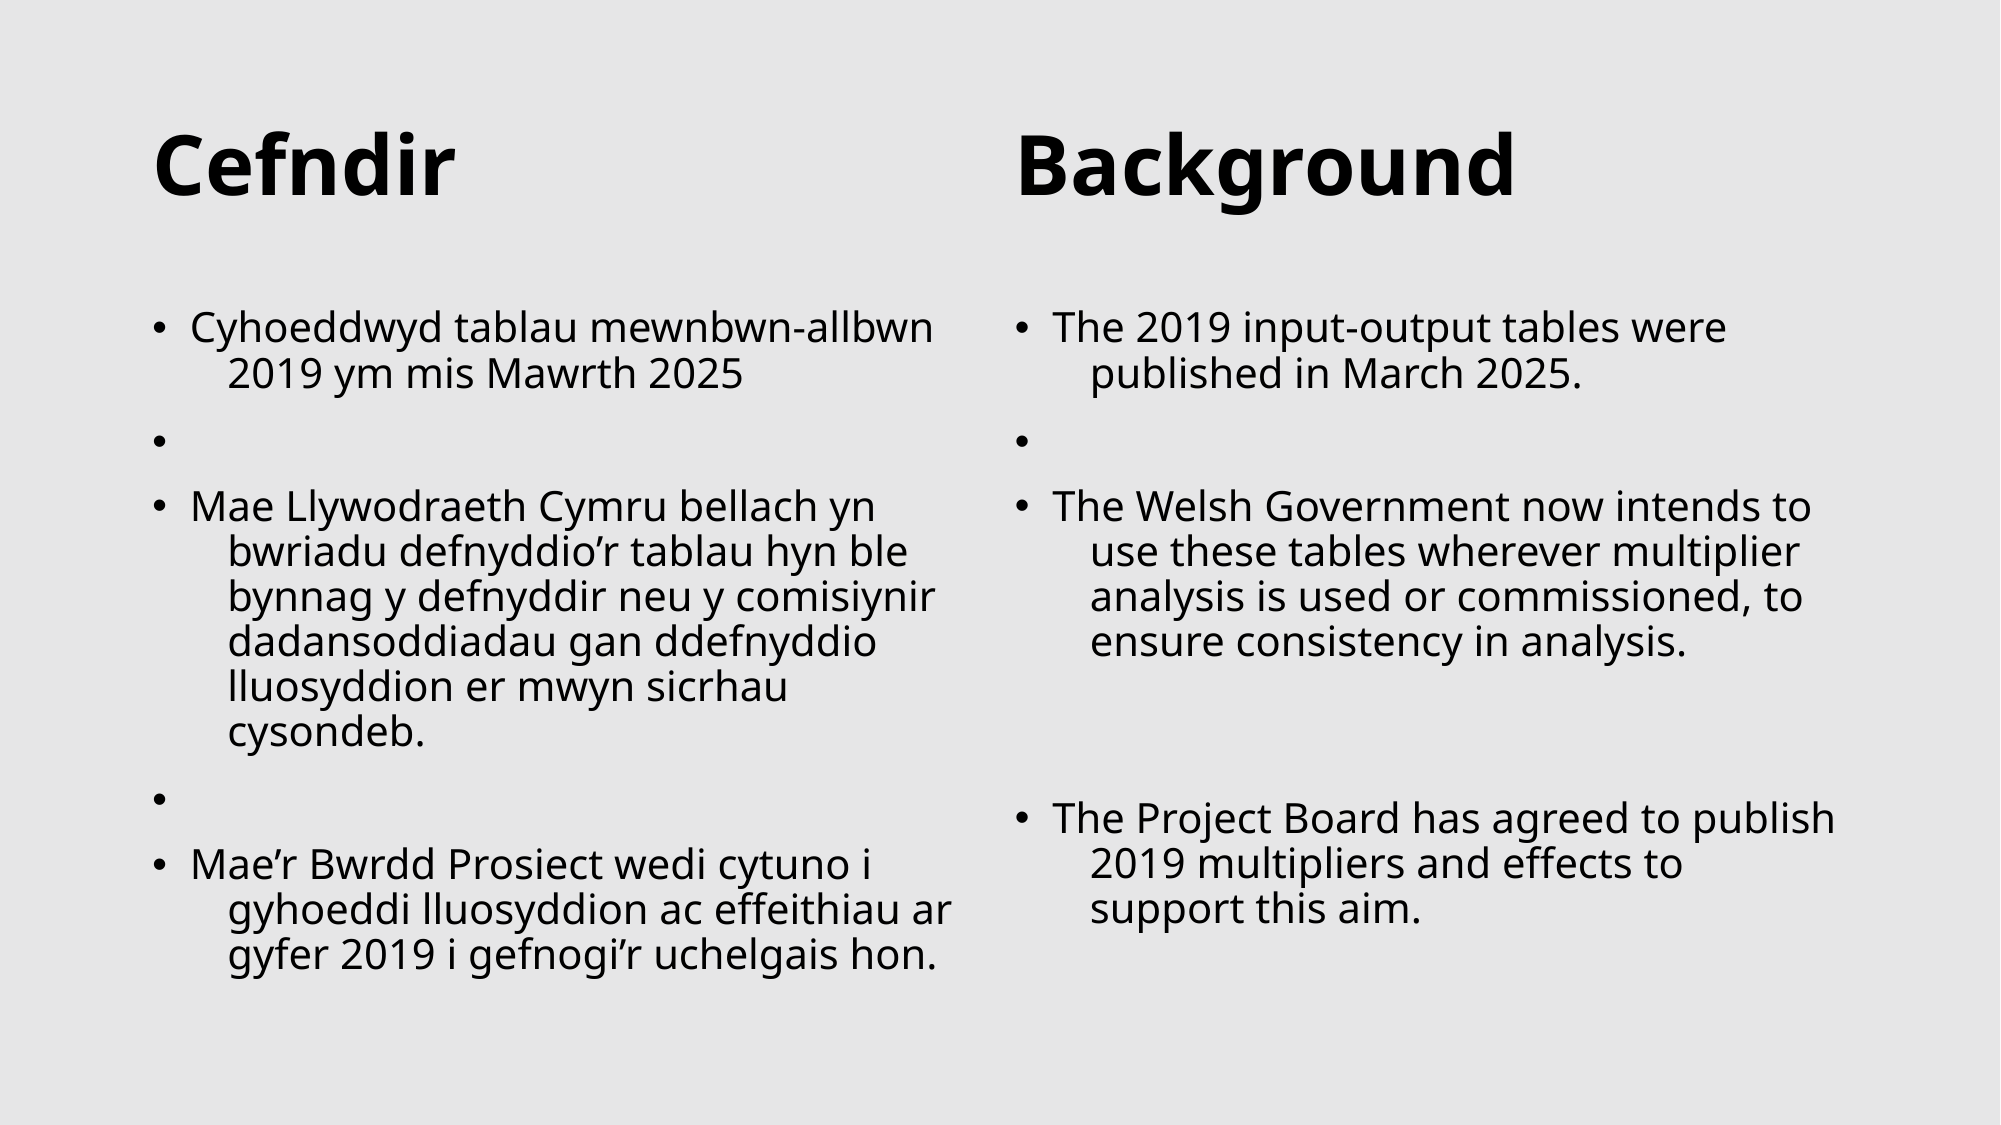

Cefndir
Background
# Cyhoeddwyd tablau mewnbwn-allbwn 2019 ym mis Mawrth 2025
Mae Llywodraeth Cymru bellach yn bwriadu defnyddio’r tablau hyn ble bynnag y defnyddir neu y comisiynir dadansoddiadau gan ddefnyddio lluosyddion er mwyn sicrhau cysondeb.
Mae’r Bwrdd Prosiect wedi cytuno i gyhoeddi lluosyddion ac effeithiau ar gyfer 2019 i gefnogi’r uchelgais hon.
The 2019 input-output tables were published in March 2025.
The Welsh Government now intends to use these tables wherever multiplier analysis is used or commissioned, to ensure consistency in analysis.
The Project Board has agreed to publish 2019 multipliers and effects to support this aim.